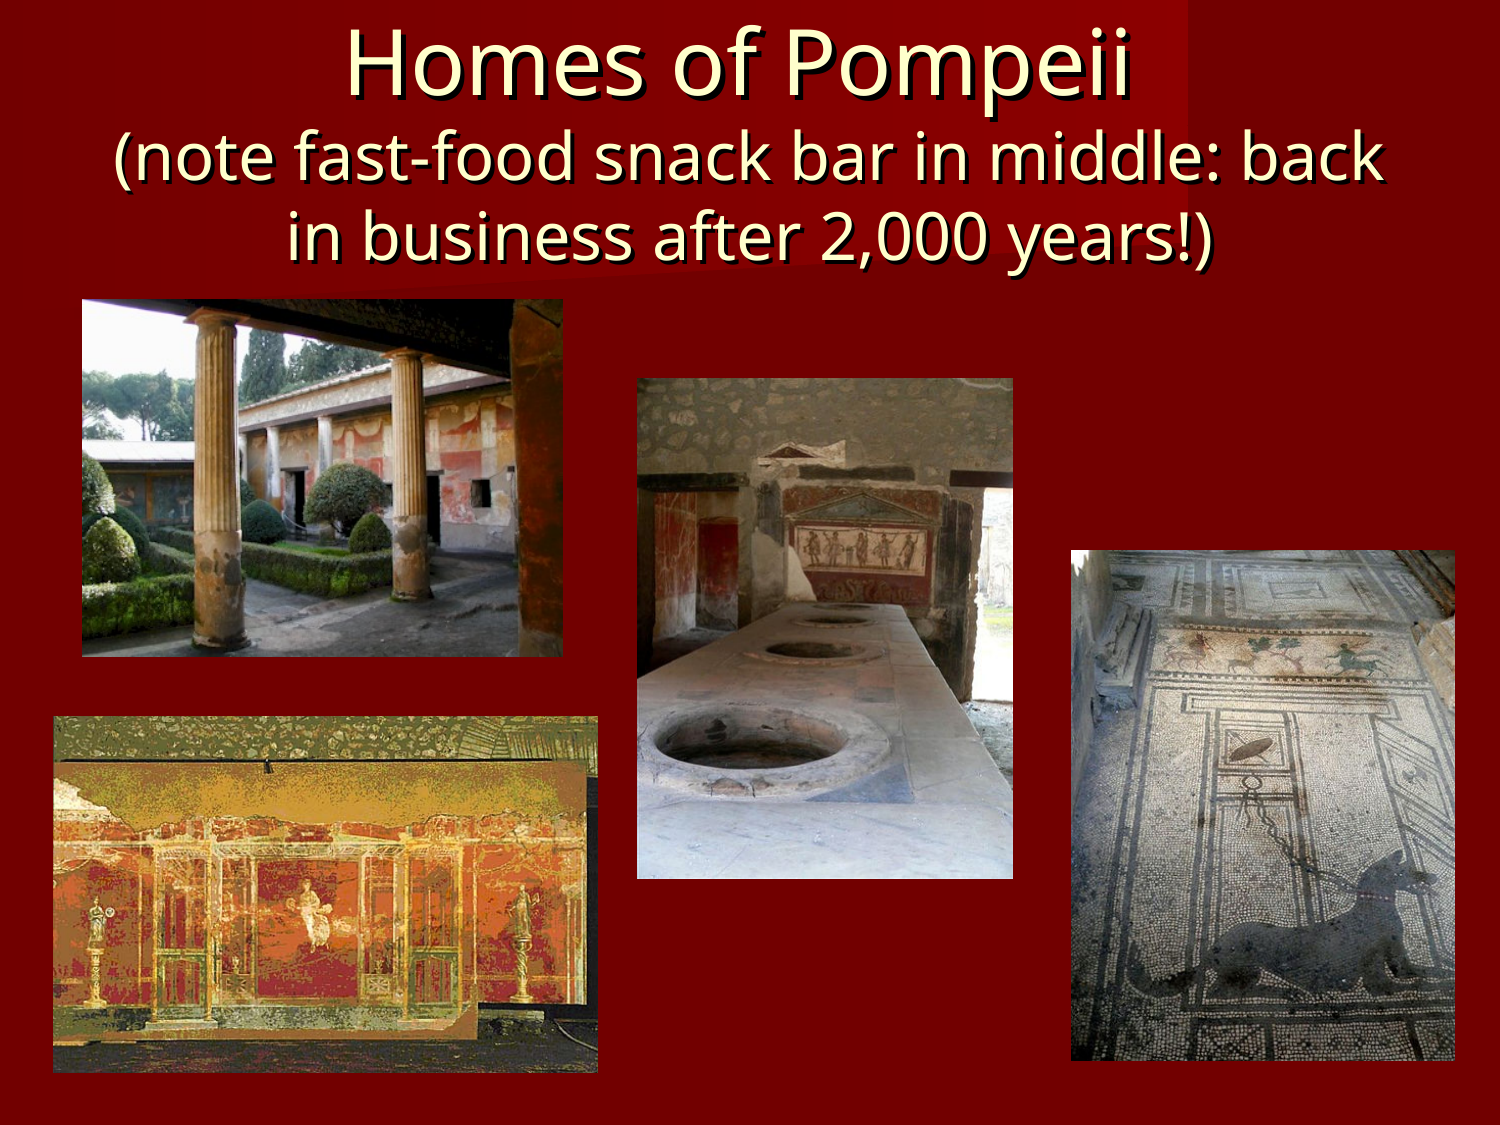

# Homes of Pompeii (note fast-food snack bar in middle: back in business after 2,000 years!)